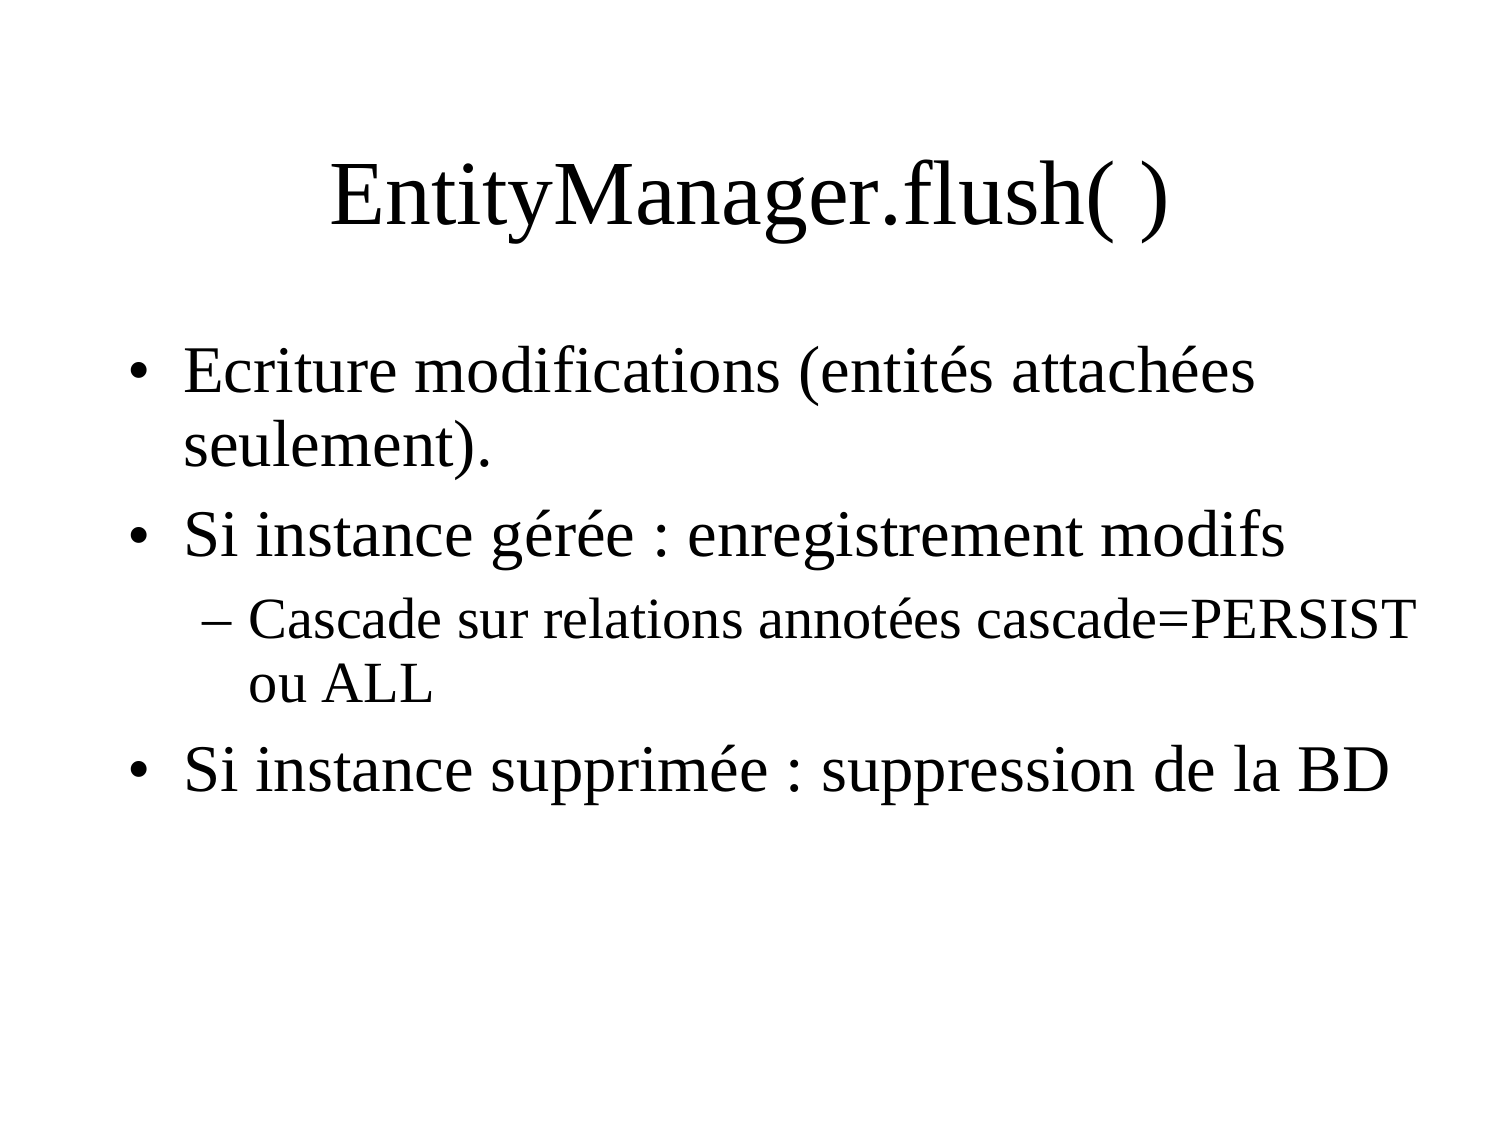

# EntityManager.flush( )
Ecriture modifications (entités attachées seulement).
Si instance gérée : enregistrement modifs
Cascade sur relations annotées cascade=PERSIST ou ALL
Si instance supprimée : suppression de la BD